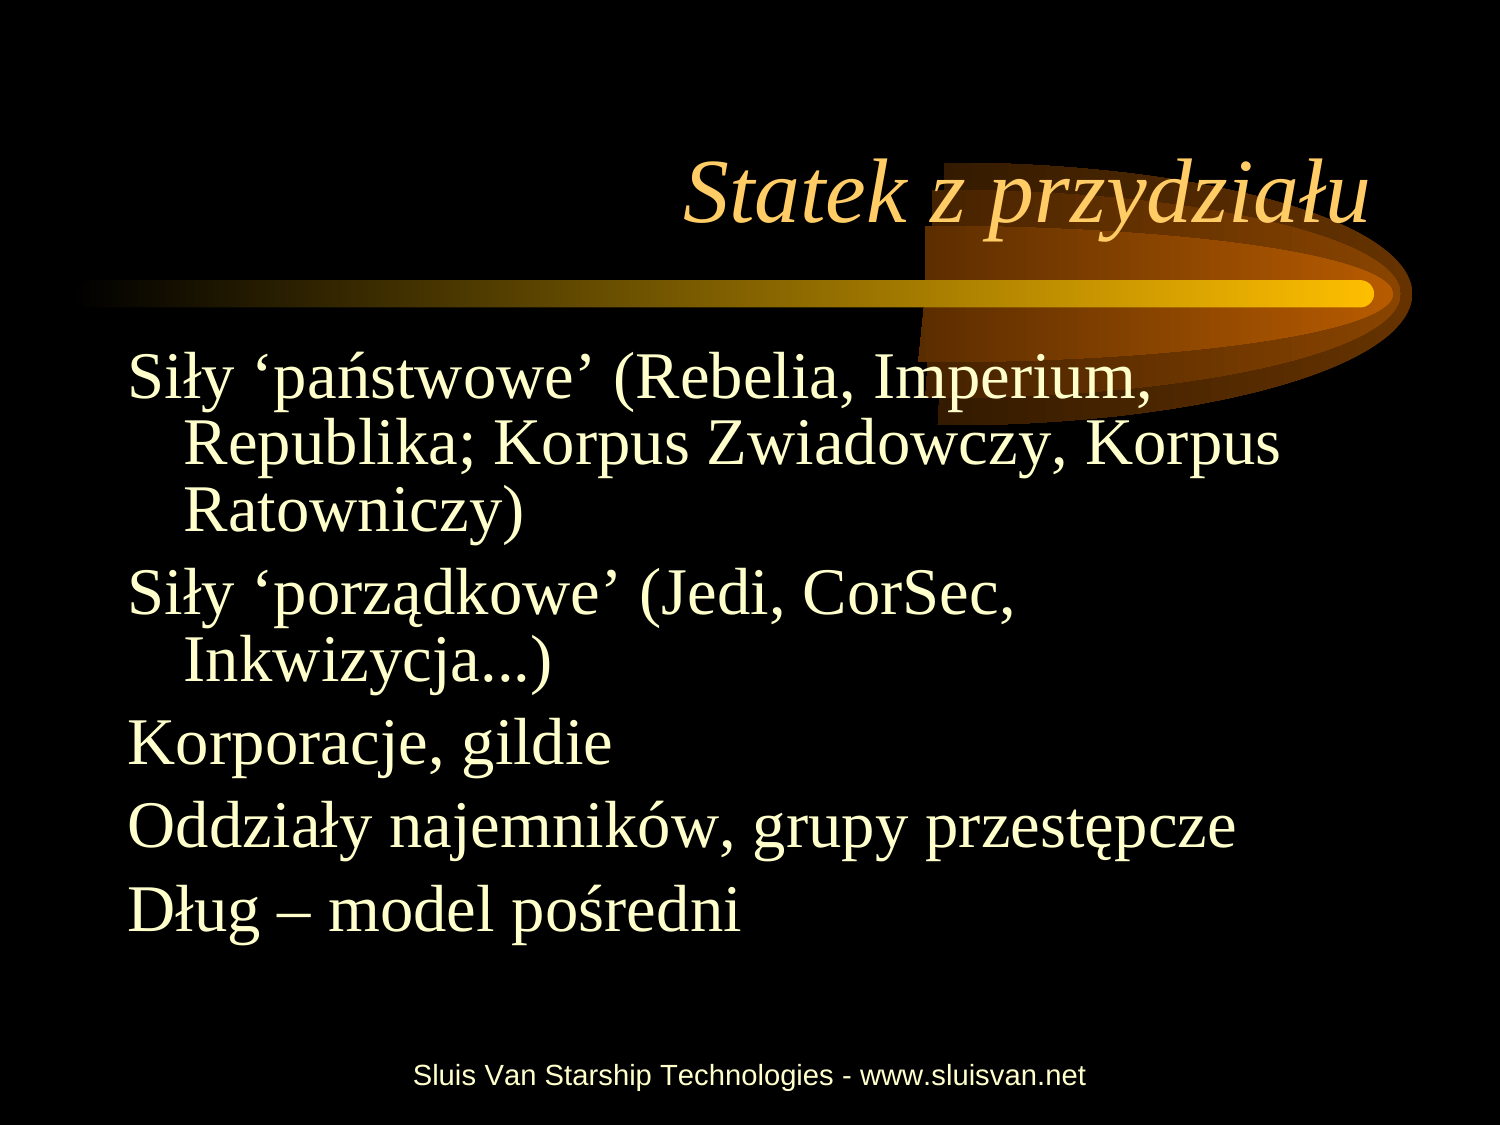

# Statek z przydziału
Siły ‘państwowe’ (Rebelia, Imperium, Republika; Korpus Zwiadowczy, Korpus Ratowniczy)
Siły ‘porządkowe’ (Jedi, CorSec, Inkwizycja...)
Korporacje, gildie
Oddziały najemników, grupy przestępcze
Dług – model pośredni
Sluis Van Starship Technologies - www.sluisvan.net